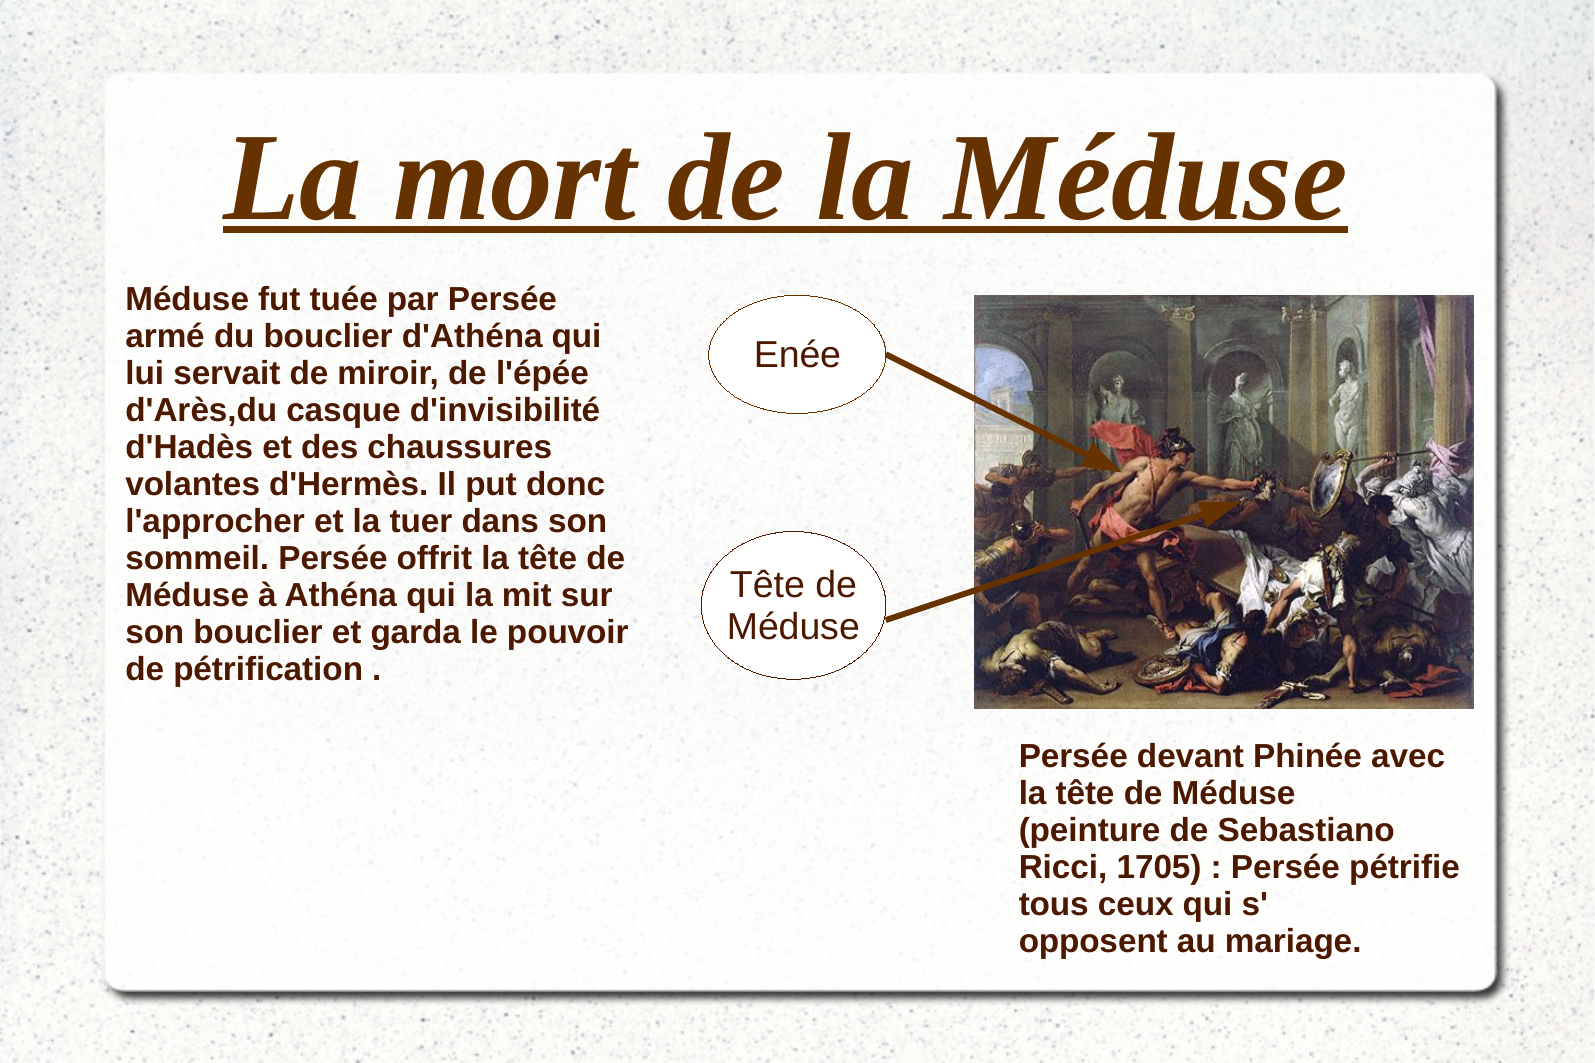

# La mort de la Méduse
Méduse fut tuée par Persée armé du bouclier d'Athéna qui lui servait de miroir, de l'épée d'Arès,du casque d'invisibilité d'Hadès et des chaussures volantes d'Hermès. Il put donc l'approcher et la tuer dans son sommeil. Persée offrit la tête de Méduse à Athéna qui la mit sur son bouclier et garda le pouvoir de pétrification .
Enée
Tête de
Méduse
Persée devant Phinée avec la tête de Méduse
(peinture de Sebastiano Ricci, 1705) : Persée pétrifie
tous ceux qui s'
opposent au mariage.